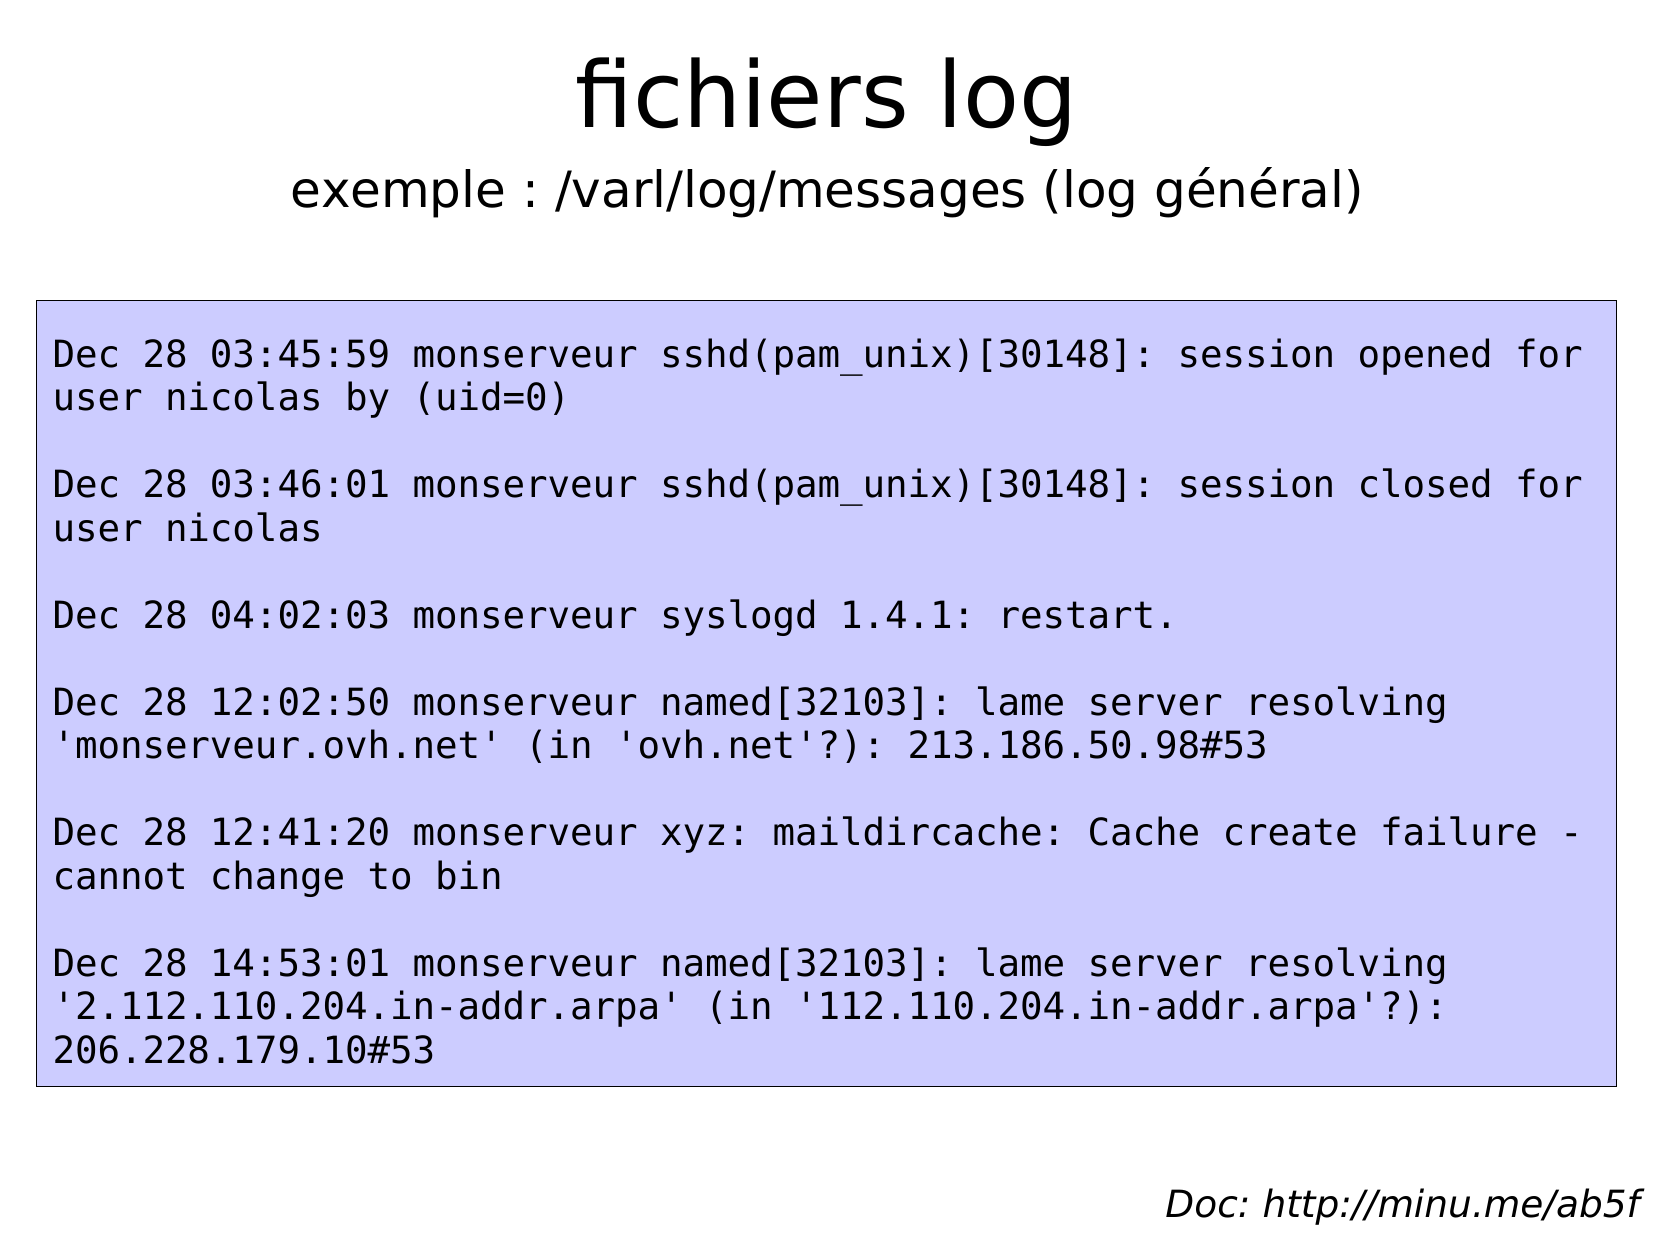

# fichiers log
exemple : /varl/log/messages (log général)
Dec 28 03:45:59 monserveur sshd(pam_unix)[30148]: session opened for user nicolas by (uid=0)
Dec 28 03:46:01 monserveur sshd(pam_unix)[30148]: session closed for user nicolas
Dec 28 04:02:03 monserveur syslogd 1.4.1: restart.
Dec 28 12:02:50 monserveur named[32103]: lame server resolving 'monserveur.ovh.net' (in 'ovh.net'?): 213.186.50.98#53
Dec 28 12:41:20 monserveur xyz: maildircache: Cache create failure - cannot change to bin
Dec 28 14:53:01 monserveur named[32103]: lame server resolving '2.112.110.204.in-addr.arpa' (in '112.110.204.in-addr.arpa'?): 206.228.179.10#53
Doc: http://minu.me/ab5f